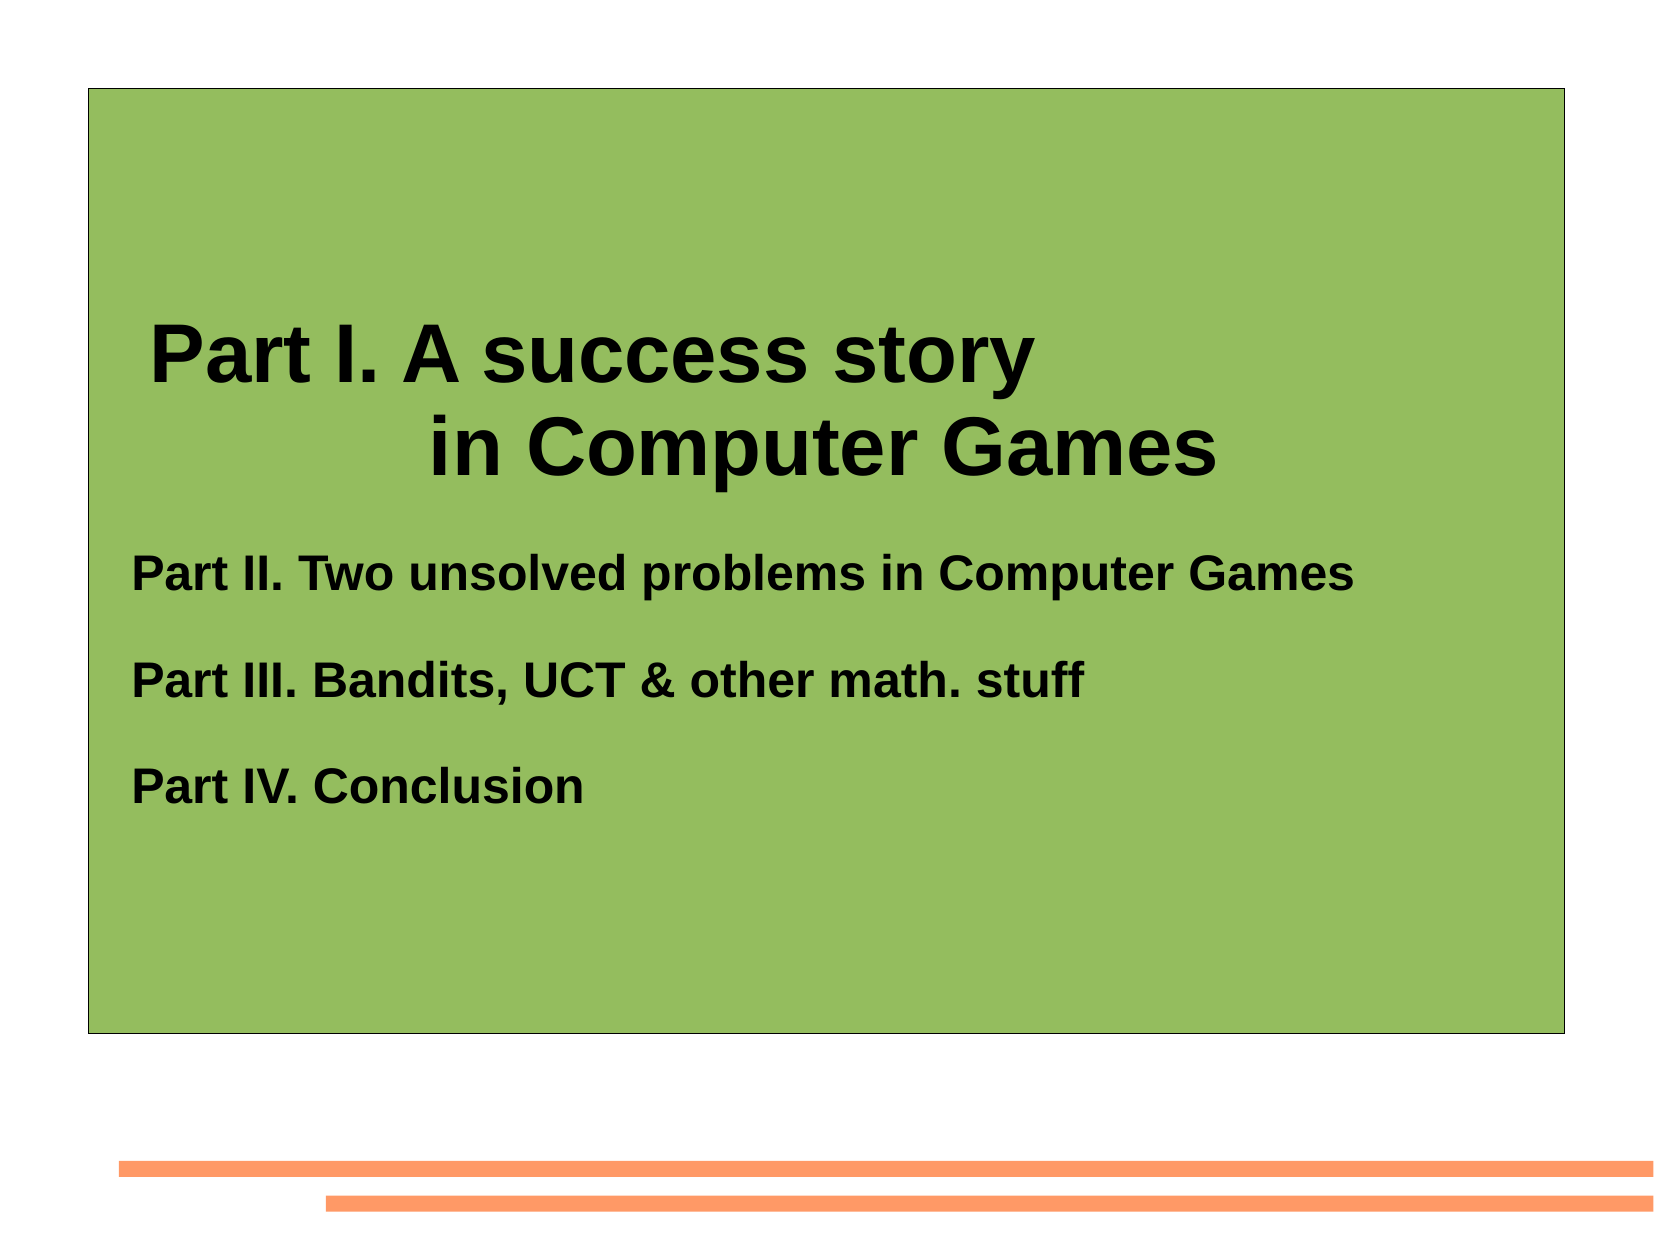

Part I. A success story
 in Computer Games
 Part II. Two unsolved problems in Computer Games
 Part III. Bandits, UCT & other math. stuff
 Part IV. Conclusion